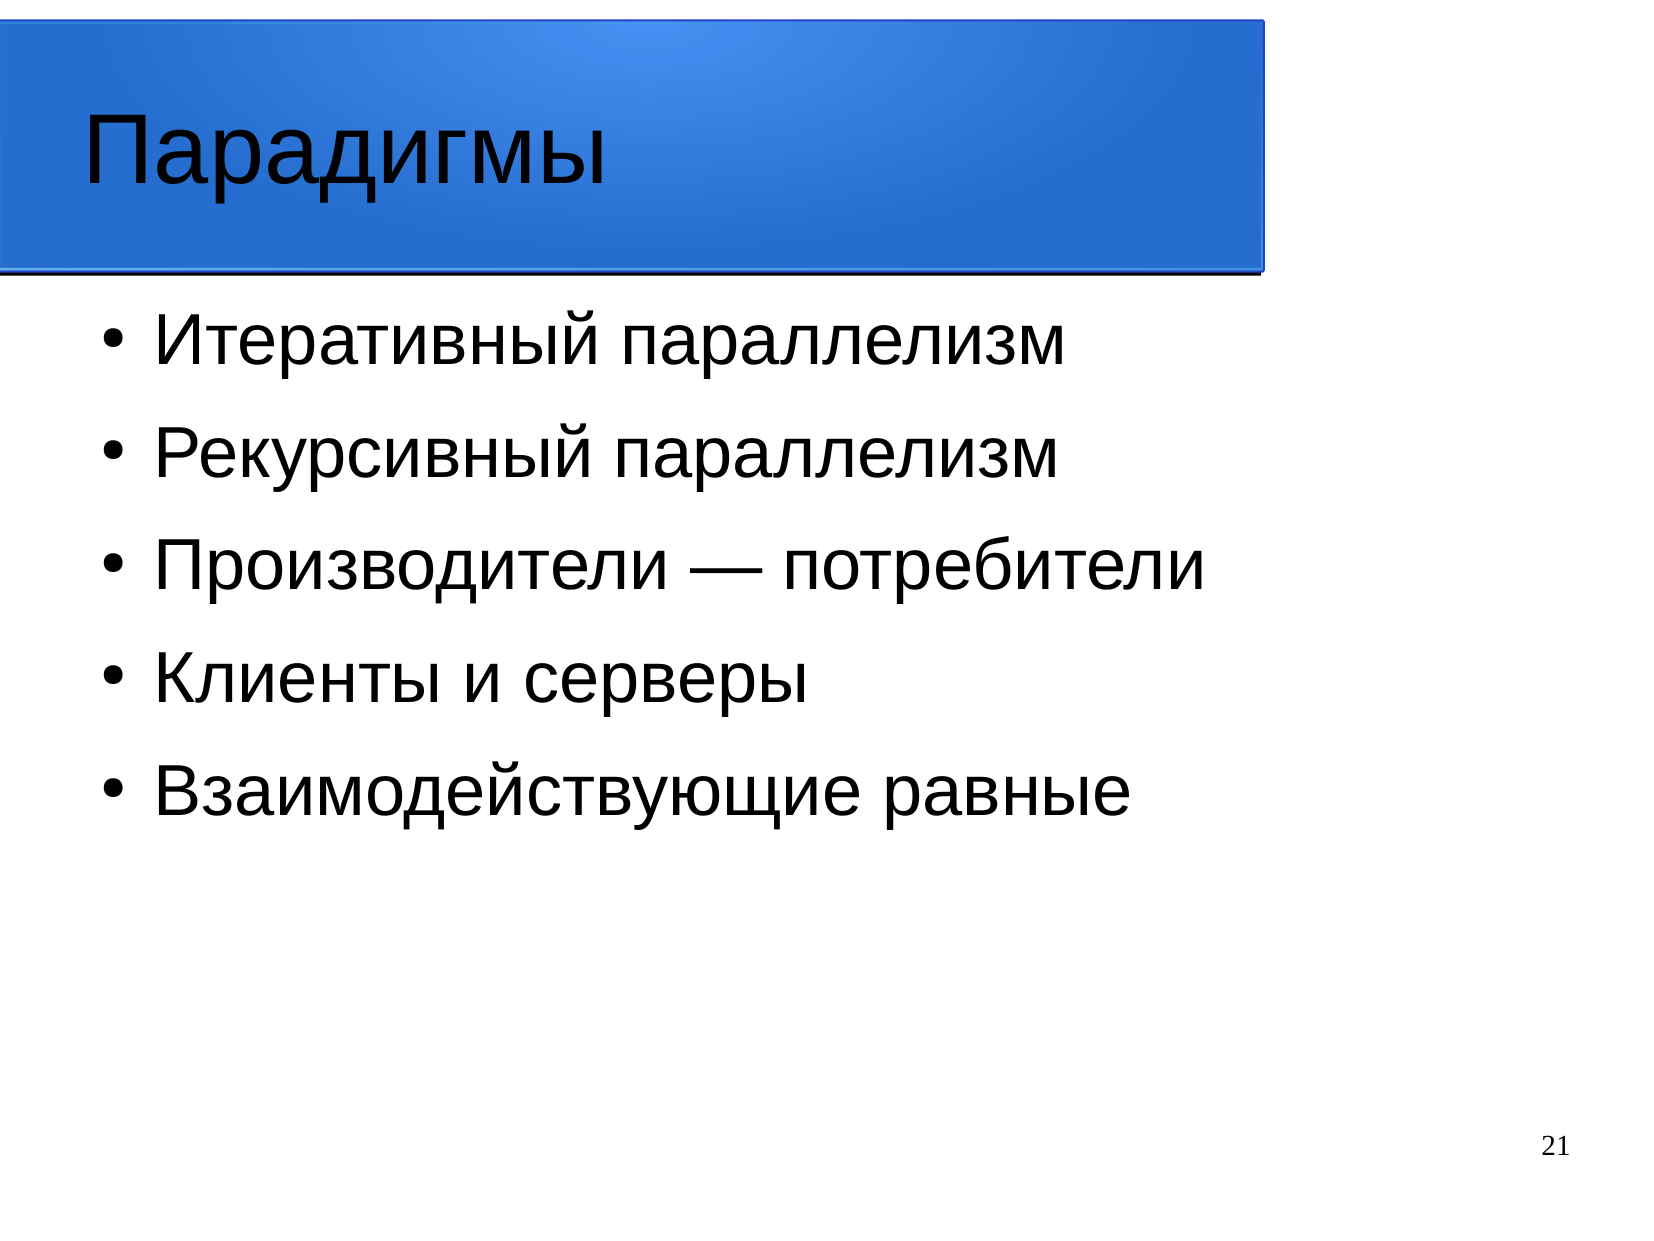

# Парадигмы
Итеративный параллелизм
Рекурсивный параллелизм
Производители — потребители
Клиенты и серверы
Взаимодействующие равные
21